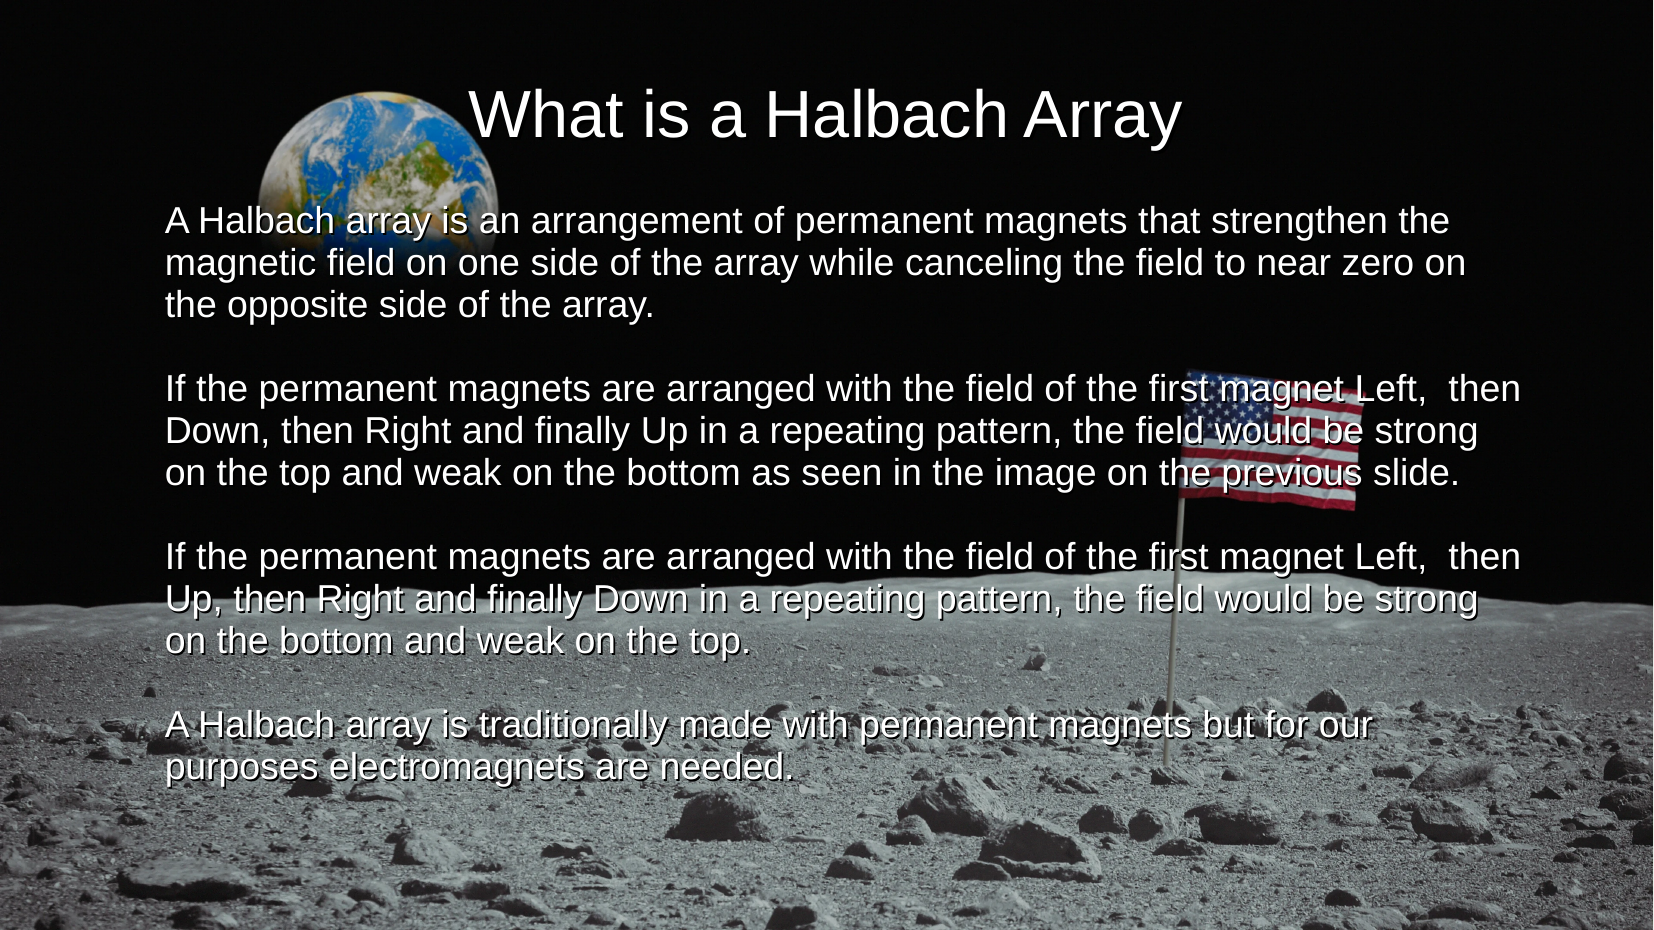

# What is a Halbach Array
A Halbach array is an arrangement of permanent magnets that strengthen the magnetic field on one side of the array while canceling the field to near zero on the opposite side of the array.
If the permanent magnets are arranged with the field of the first magnet Left, then Down, then Right and finally Up in a repeating pattern, the field would be strong on the top and weak on the bottom as seen in the image on the previous slide.
If the permanent magnets are arranged with the field of the first magnet Left, then Up, then Right and finally Down in a repeating pattern, the field would be strong on the bottom and weak on the top.
A Halbach array is traditionally made with permanent magnets but for our purposes electromagnets are needed.